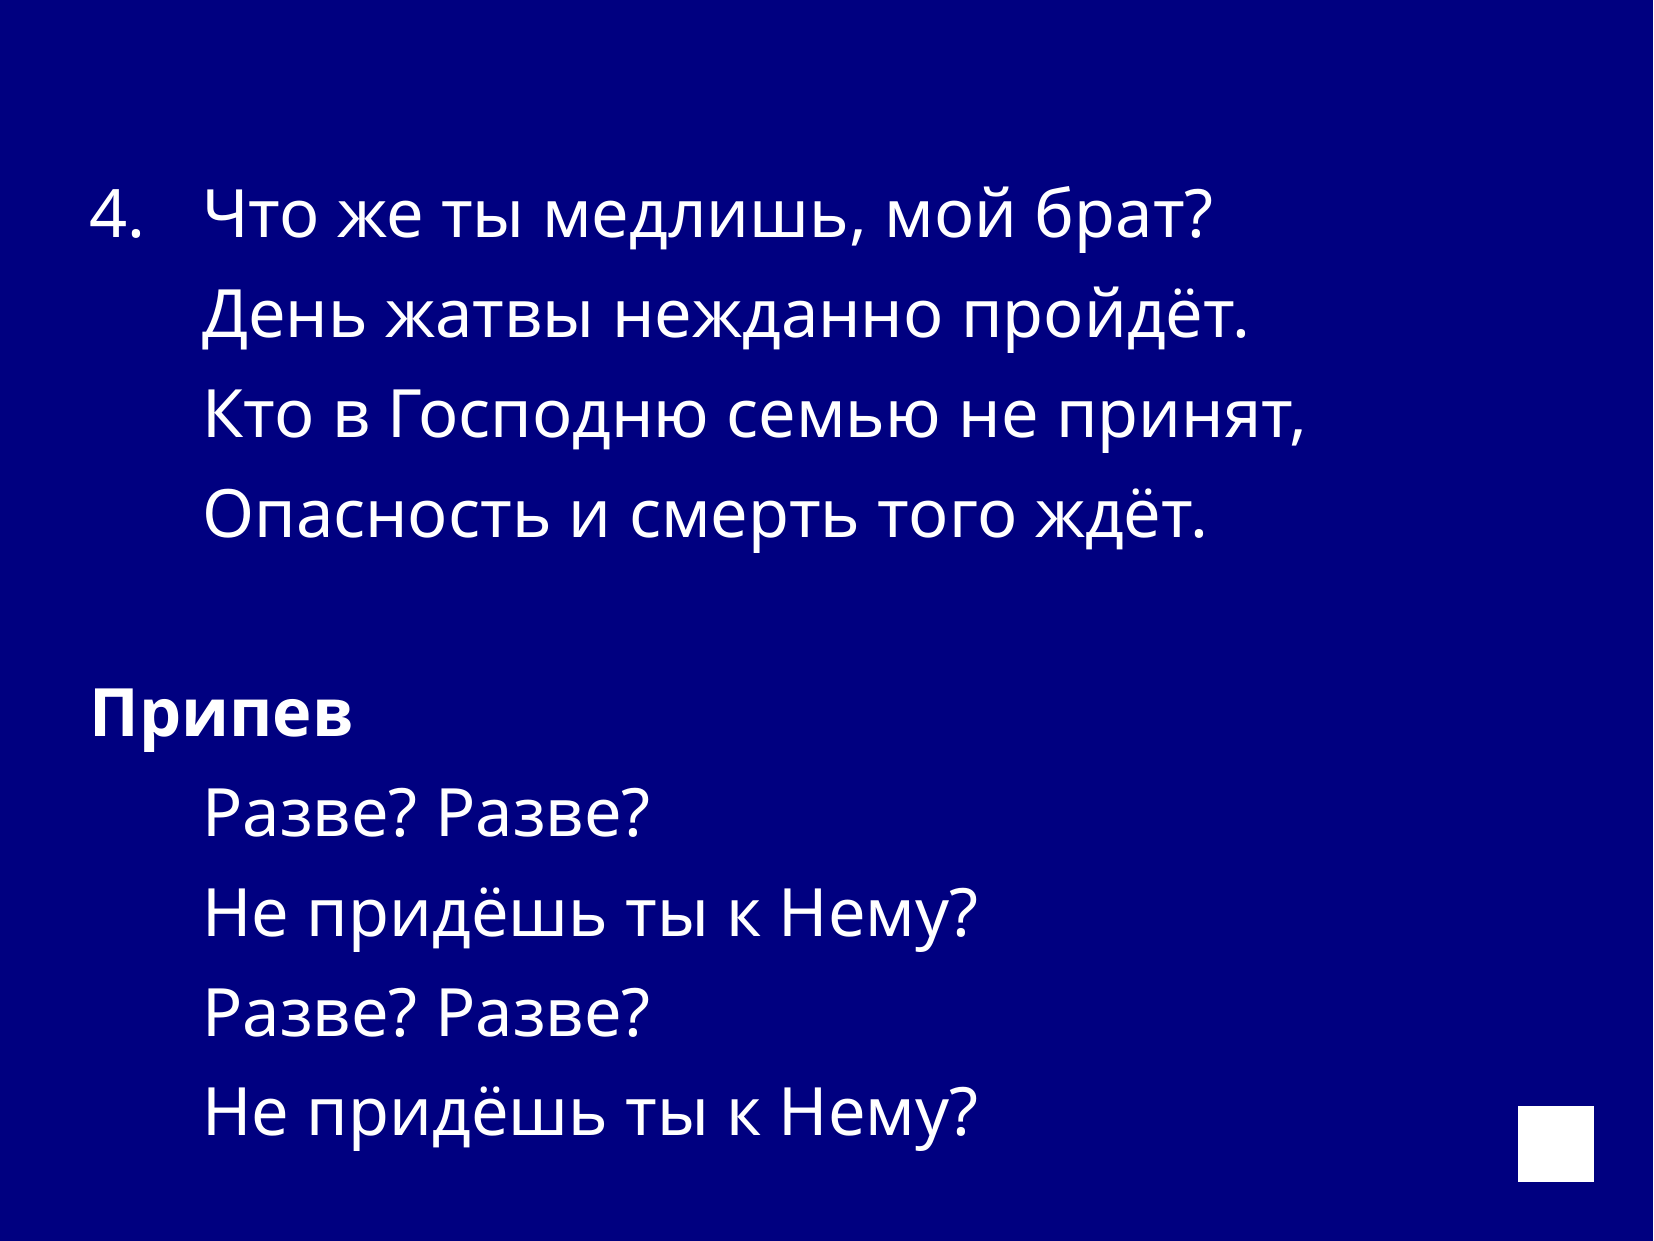

4.	Что же ты медлишь, мой брат?
	День жатвы нежданно пройдёт.
	Кто в Господню семью не принят,
	Опасность и смерть того ждёт.
Припев
	Разве? Разве?
	Не придёшь ты к Нему?
	Разве? Разве?
	Не придёшь ты к Нему?